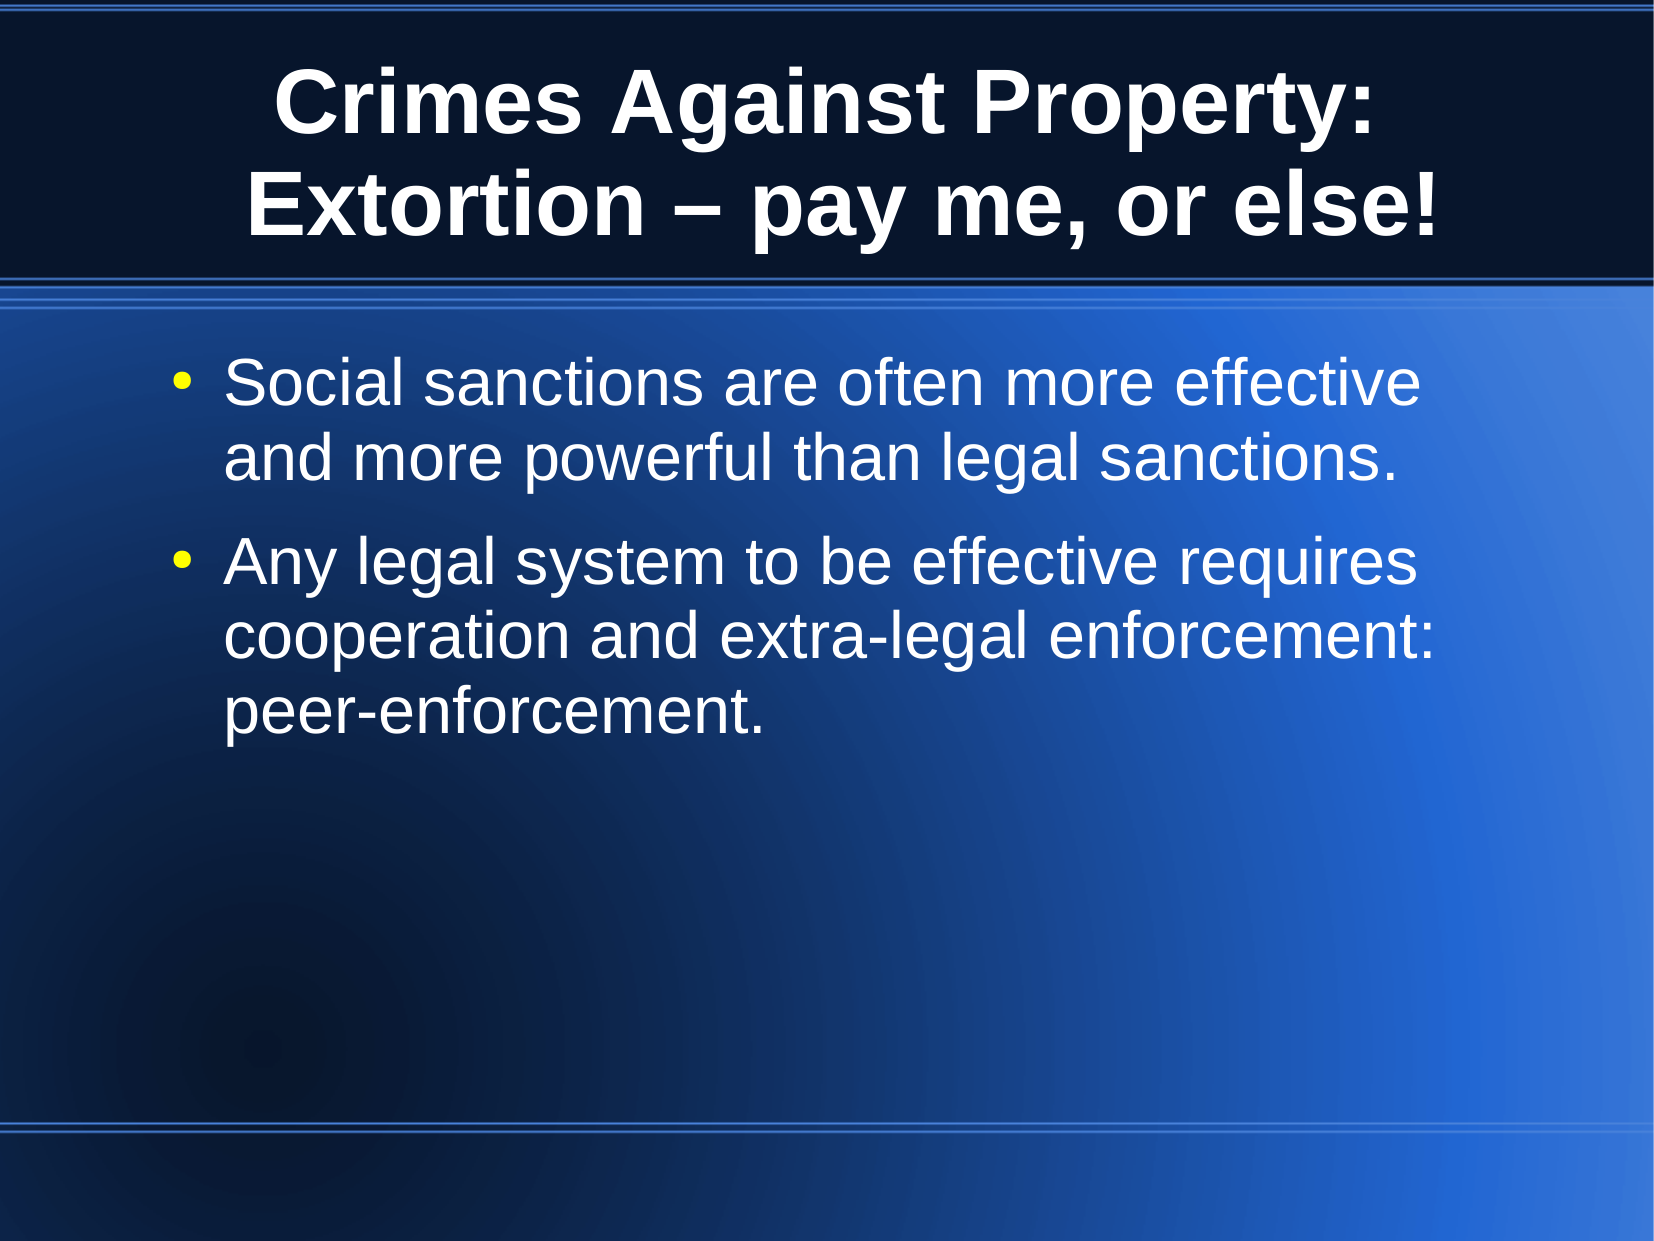

# Crimes Against Property: Extortion – pay me, or else!
Social sanctions are often more effective and more powerful than legal sanctions.
Any legal system to be effective requires cooperation and extra-legal enforcement: peer-enforcement.